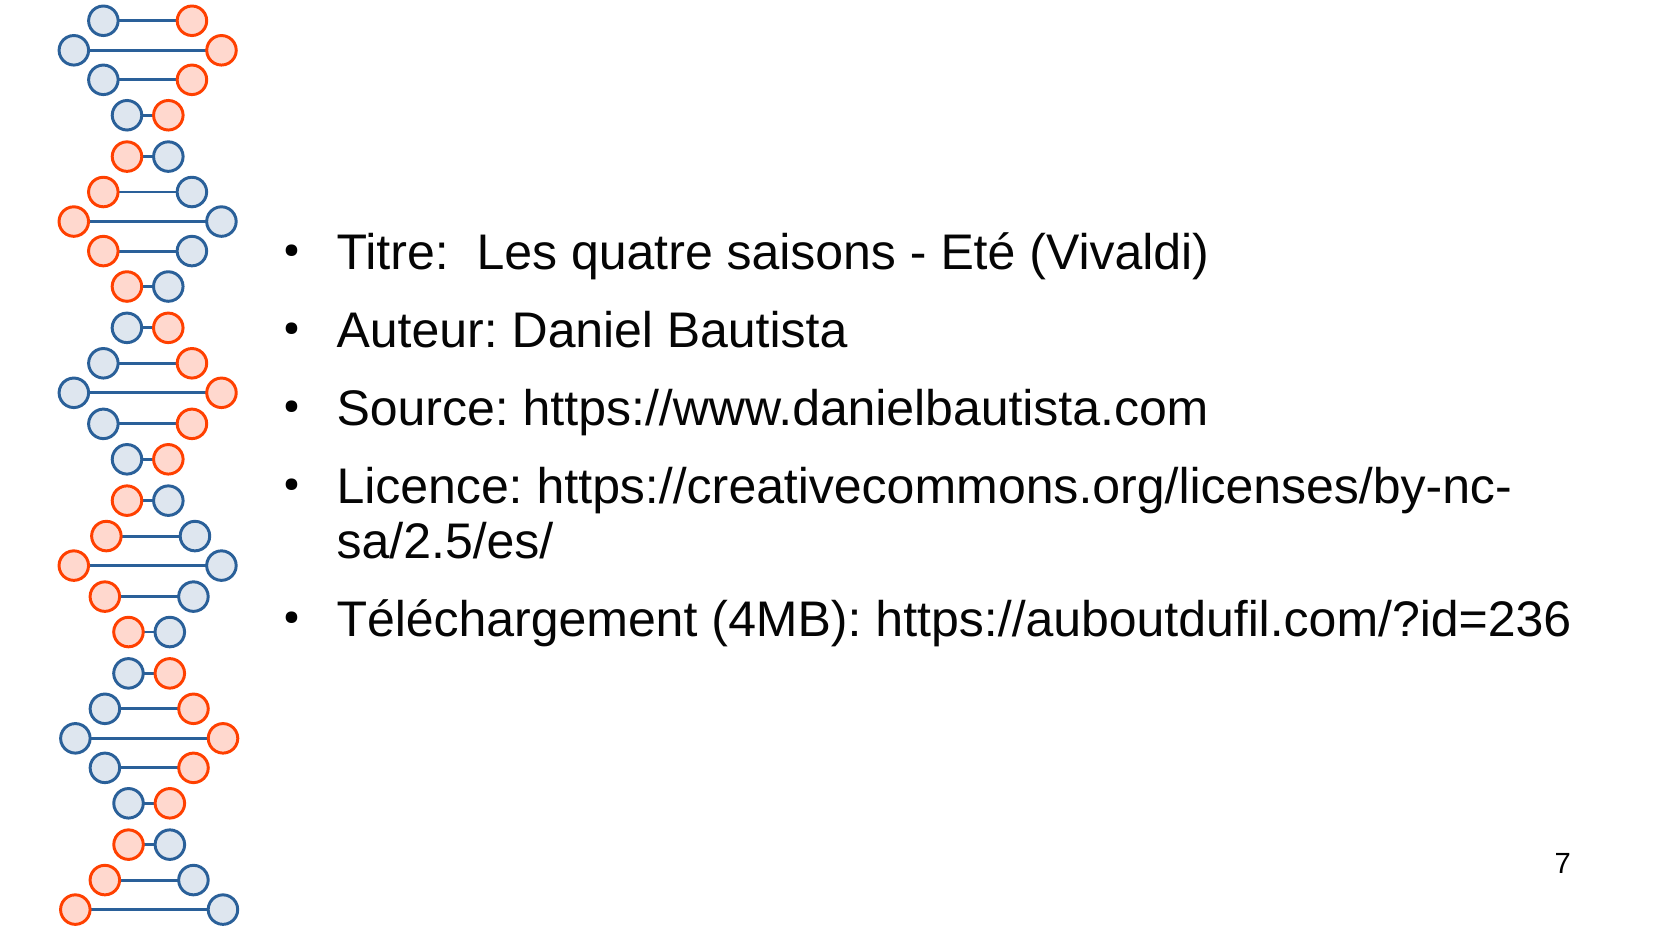

#
Titre: Les quatre saisons - Eté (Vivaldi)
Auteur: Daniel Bautista
Source: https://www.danielbautista.com
Licence: https://creativecommons.org/licenses/by-nc-sa/2.5/es/
Téléchargement (4MB): https://auboutdufil.com/?id=236
7